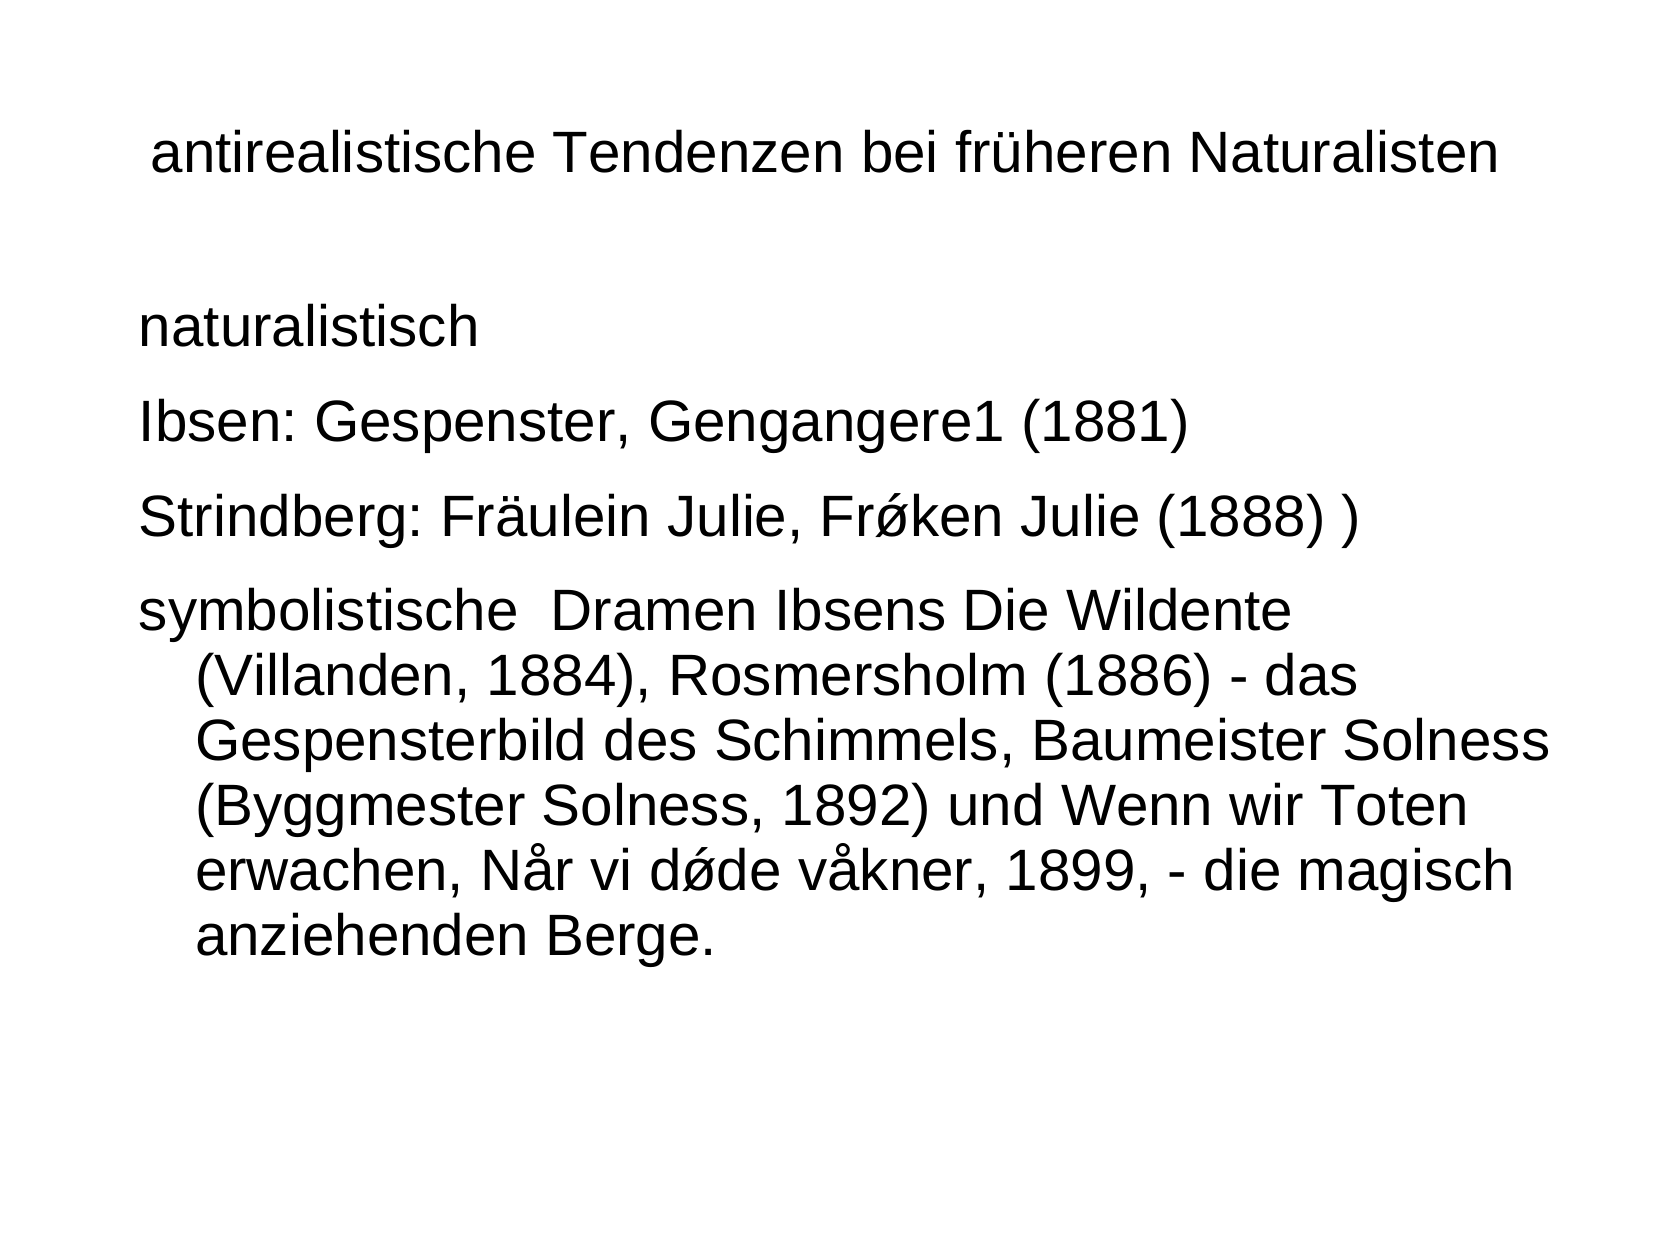

# antirealistische Tendenzen bei früheren Naturalisten
naturalistisch
Ibsen: Gespenster, Gengangere1 (1881)
Strindberg: Fräulein Julie, Frǿken Julie (1888) )
symbolistische Dramen Ibsens Die Wildente (Villanden, 1884), Rosmersholm (1886) - das Gespensterbild des Schimmels, Baumeister Solness (Byggmester Solness, 1892) und Wenn wir Toten erwachen, Når vi dǿde våkner, 1899, - die magisch anziehenden Berge.